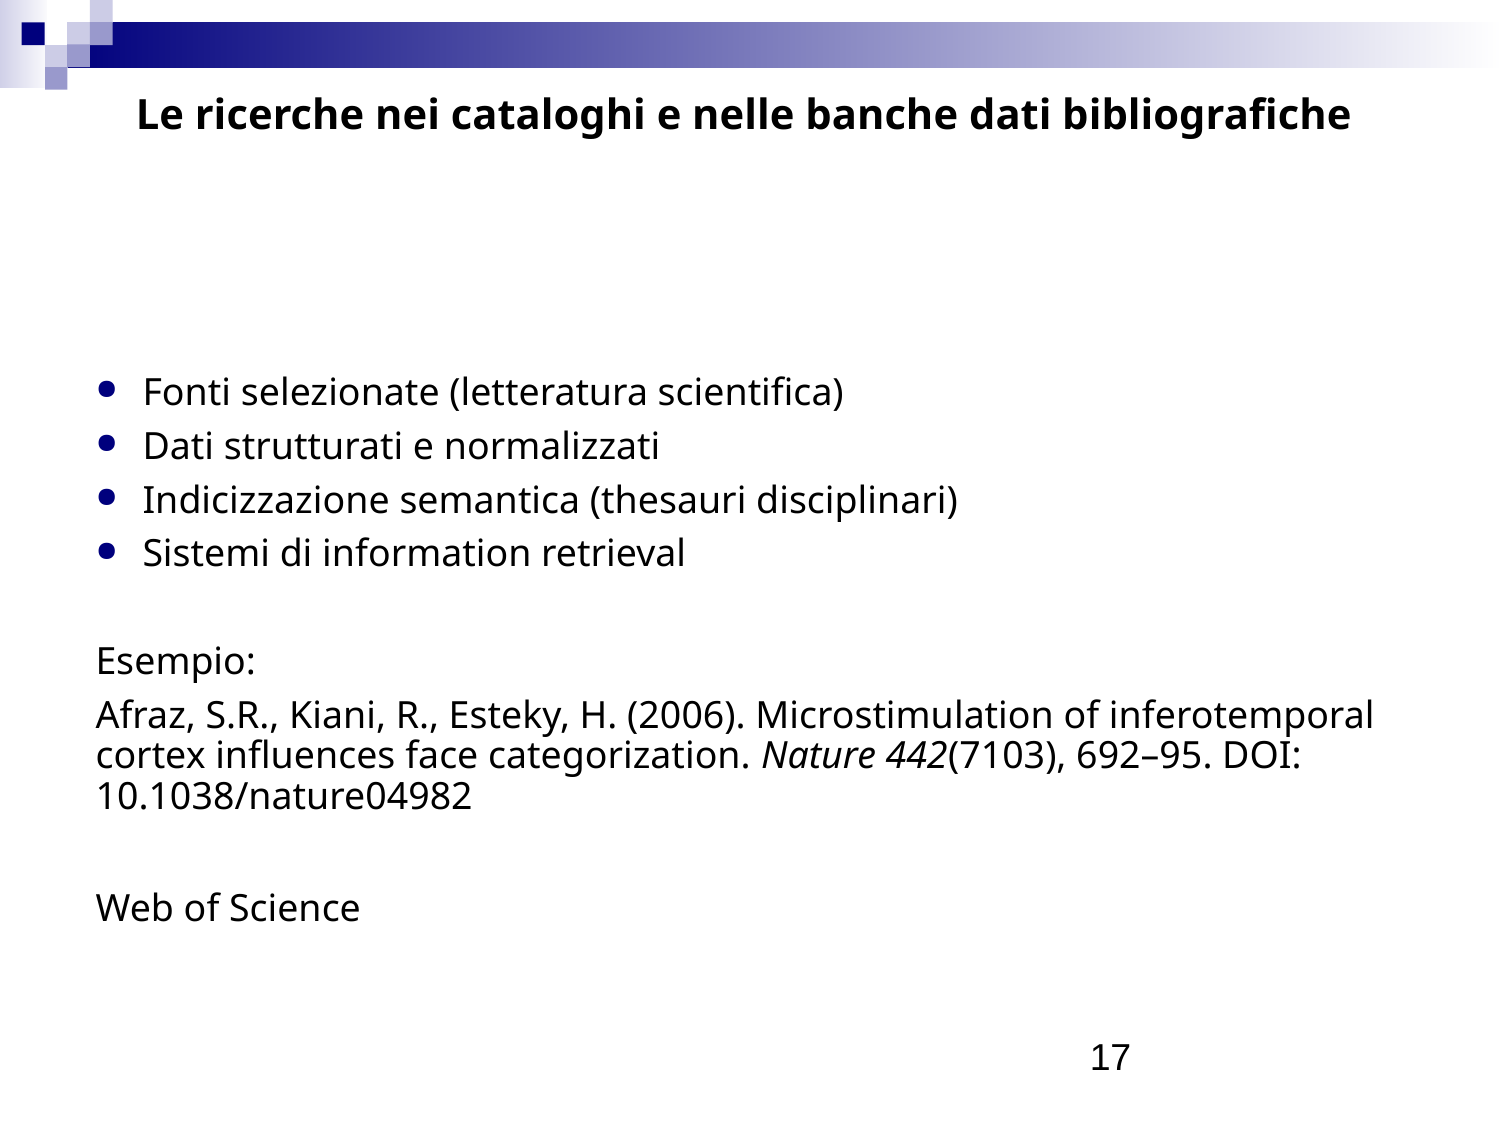

# Le ricerche nei cataloghi e nelle banche dati bibliografiche
Fonti selezionate (letteratura scientifica)
Dati strutturati e normalizzati
Indicizzazione semantica (thesauri disciplinari)
Sistemi di information retrieval
Esempio:
Afraz, S.R., Kiani, R., Esteky, H. (2006). Microstimulation of inferotemporal cortex influences face categorization. Nature 442(7103), 692–95. DOI: 10.1038/nature04982
Web of Science